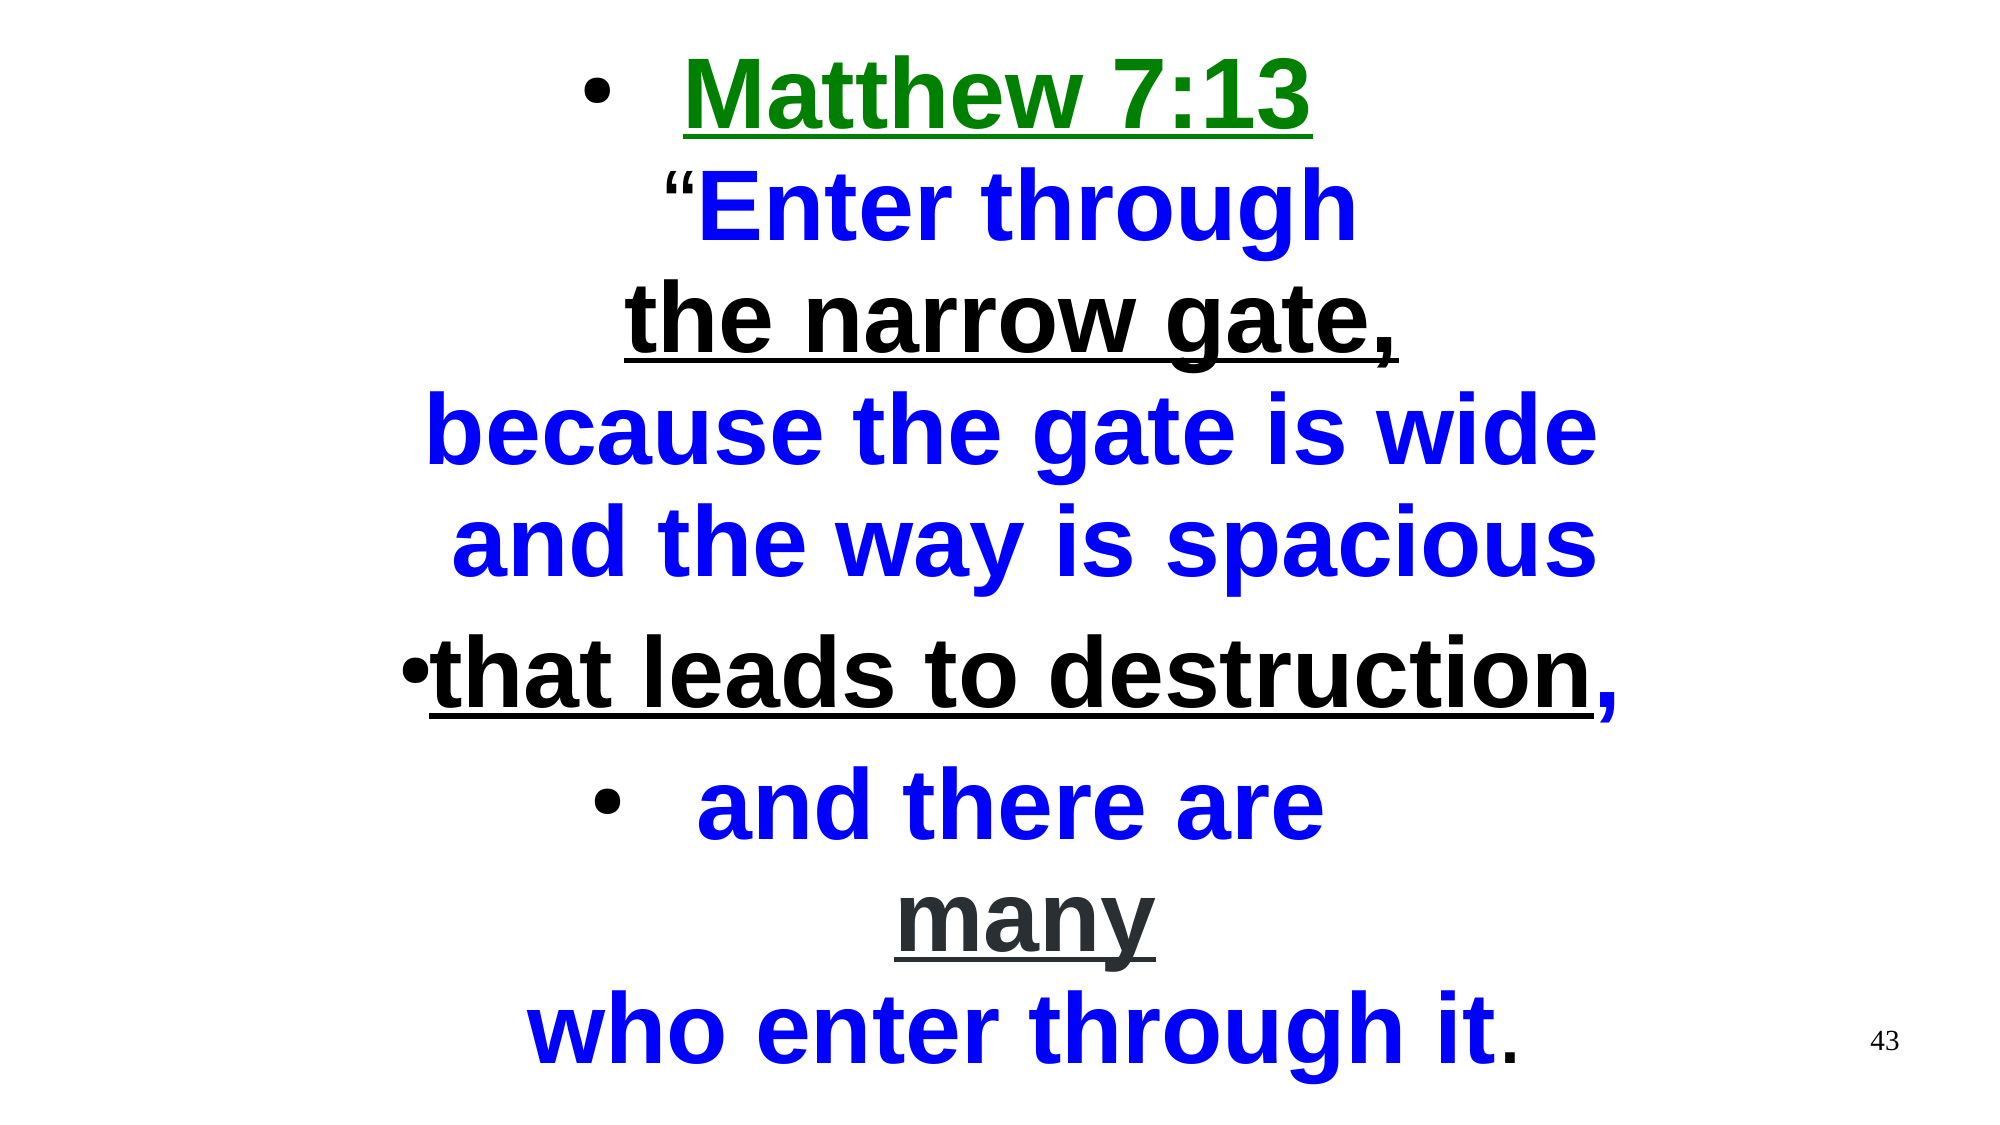

# Matthew 7:13  “Enter through the narrow gate, because the gate is wide and the way is spacious
that leads to destruction,
and there are
many
 who enter through it.
43